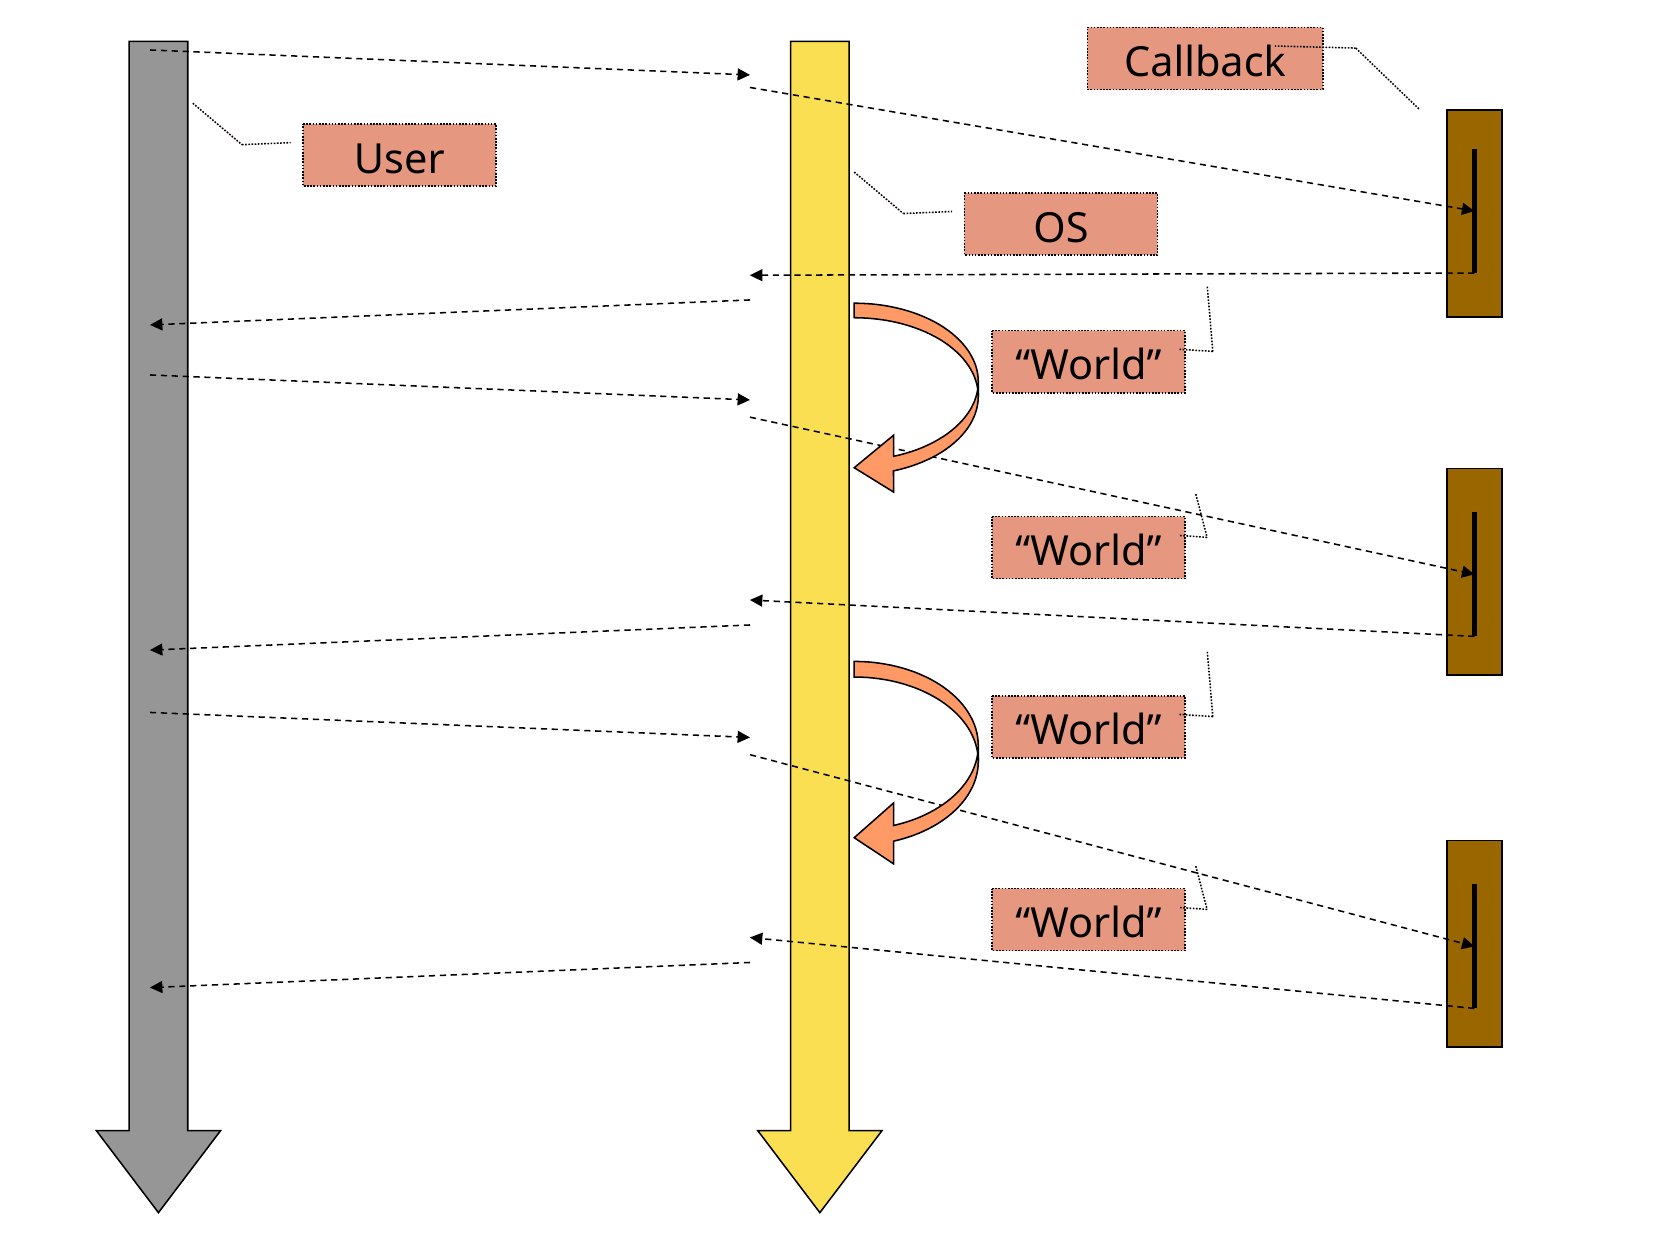

Callback
User
OS
“World”
“World”
“World”
“World”